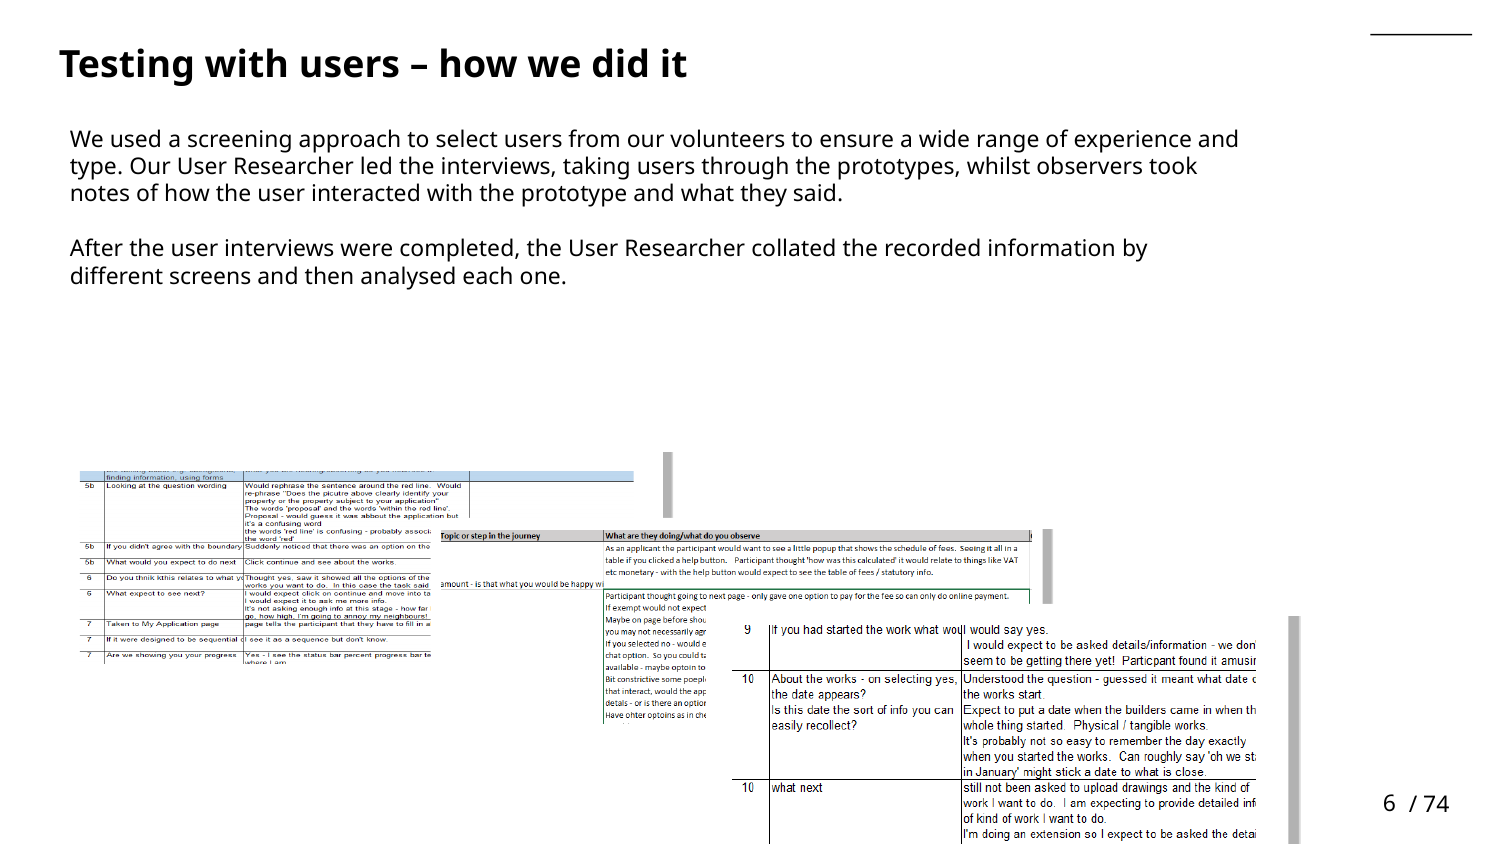

Testing with users – how we did it
# We used a screening approach to select users from our volunteers to ensure a wide range of experience and type. Our User Researcher led the interviews, taking users through the prototypes, whilst observers took notes of how the user interacted with the prototype and what they said. After the user interviews were completed, the User Researcher collated the recorded information by different screens and then analysed each one.